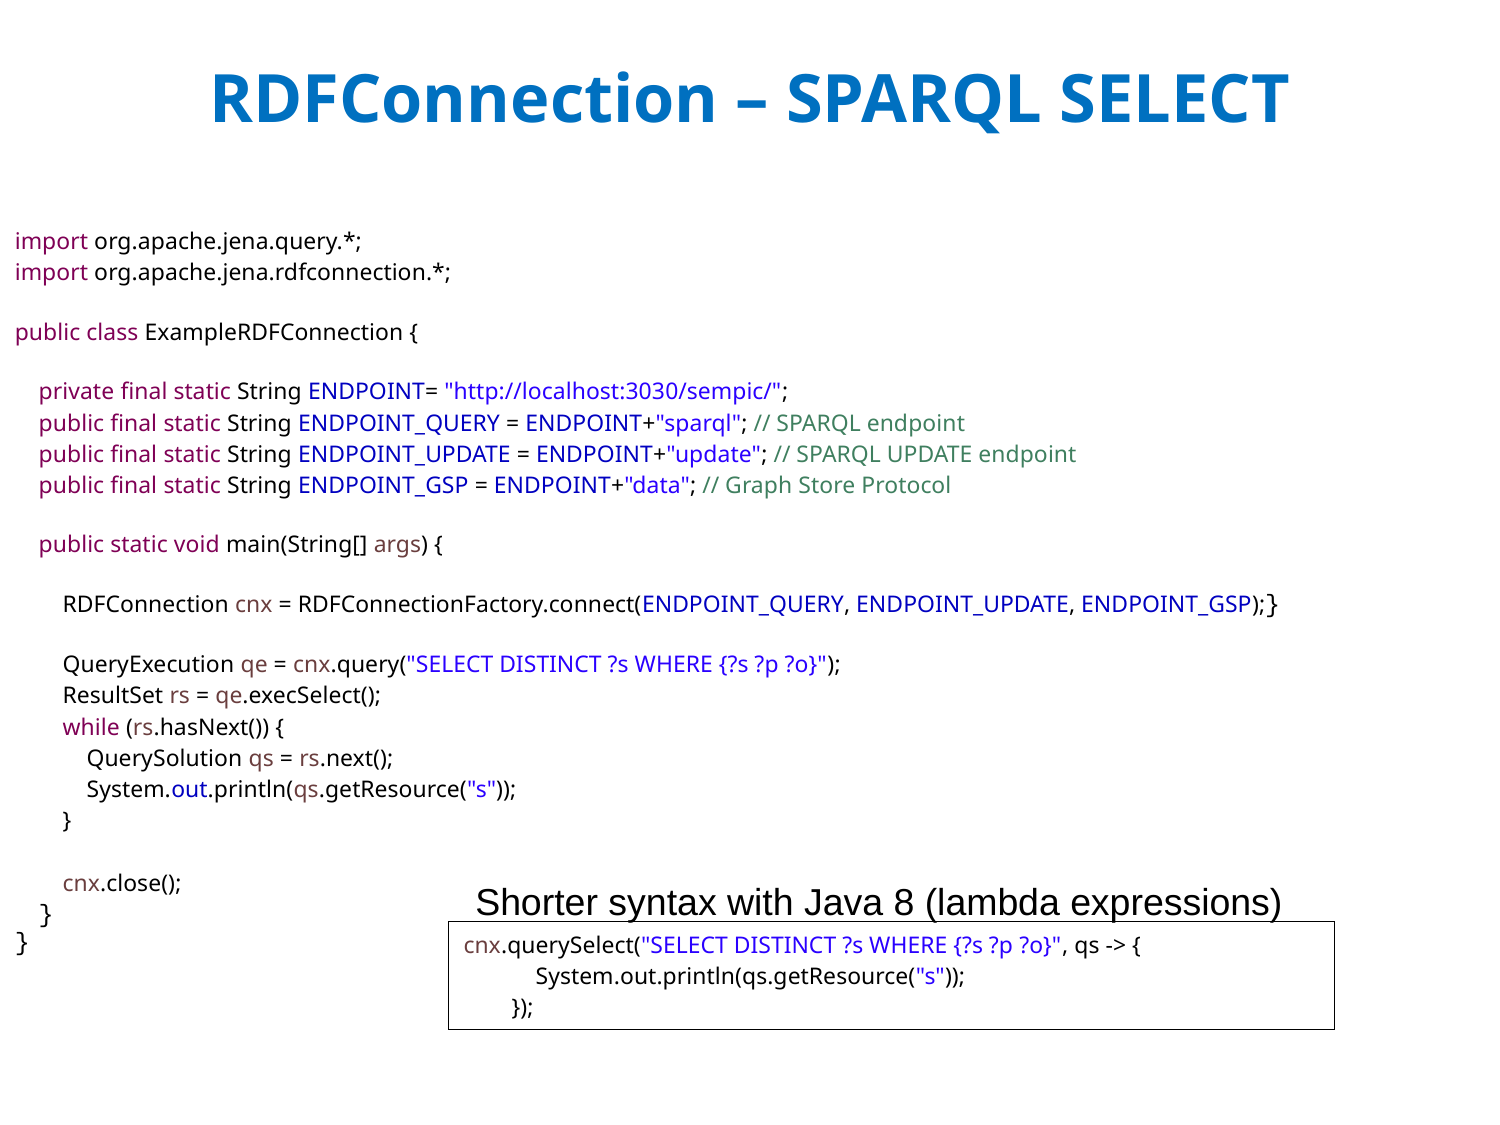

# RDFConnection – SPARQL SELECT
import org.apache.jena.query.*;
import org.apache.jena.rdfconnection.*;
public class ExampleRDFConnection {
 private final static String ENDPOINT= "http://localhost:3030/sempic/";
 public final static String ENDPOINT_QUERY = ENDPOINT+"sparql"; // SPARQL endpoint
 public final static String ENDPOINT_UPDATE = ENDPOINT+"update"; // SPARQL UPDATE endpoint
 public final static String ENDPOINT_GSP = ENDPOINT+"data"; // Graph Store Protocol
 public static void main(String[] args) {
 RDFConnection cnx = RDFConnectionFactory.connect(ENDPOINT_QUERY, ENDPOINT_UPDATE, ENDPOINT_GSP);}
 QueryExecution qe = cnx.query("SELECT DISTINCT ?s WHERE {?s ?p ?o}");
 ResultSet rs = qe.execSelect();
 while (rs.hasNext()) {
 QuerySolution qs = rs.next();
 System.out.println(qs.getResource("s"));
 }
 cnx.close();
 }
}
Shorter syntax with Java 8 (lambda expressions)
cnx.querySelect("SELECT DISTINCT ?s WHERE {?s ?p ?o}", qs -> {
 System.out.println(qs.getResource("s"));
 });